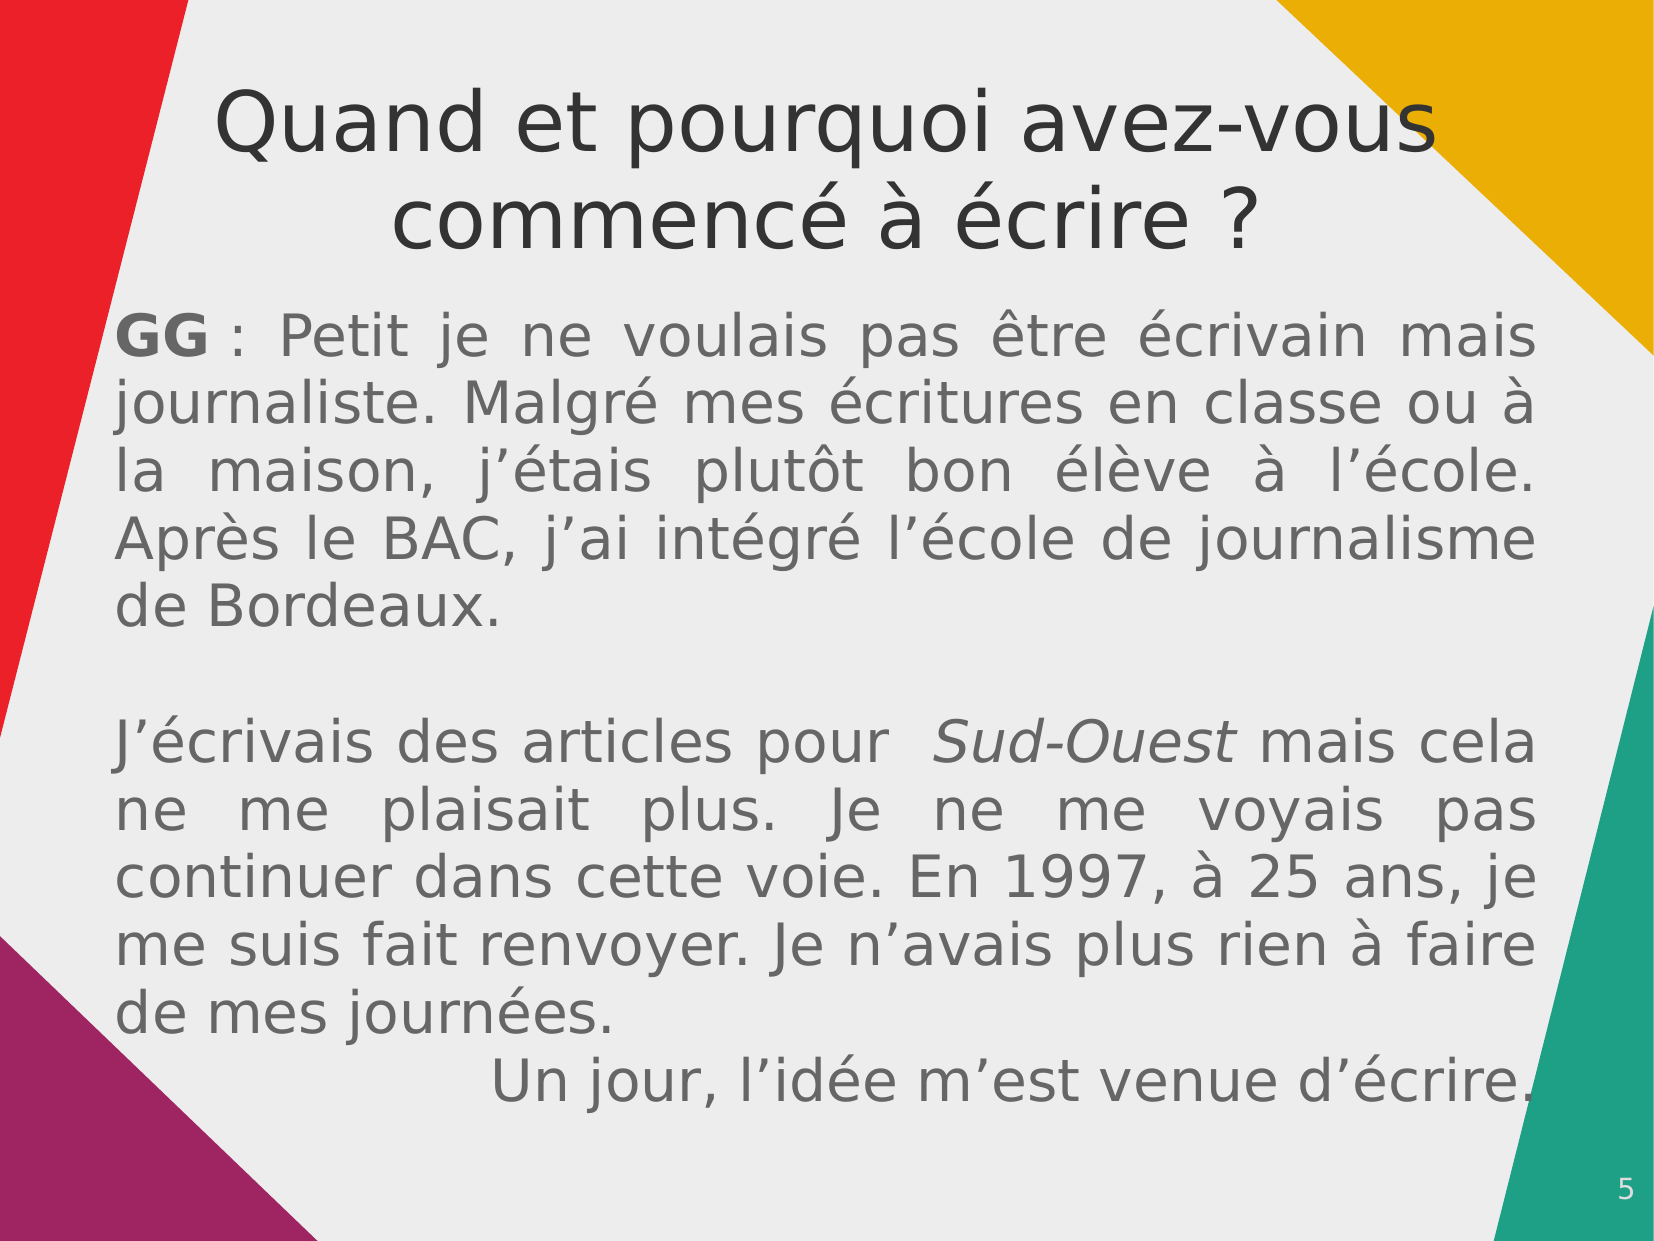

# Quand et pourquoi avez-vous commencé à écrire ?
GG : Petit je ne voulais pas être écrivain mais journaliste. Malgré mes écritures en classe ou à la maison, j’étais plutôt bon élève à l’école. Après le BAC, j’ai intégré l’école de journalisme de Bordeaux.
J’écrivais des articles pour Sud-Ouest mais cela ne me plaisait plus. Je ne me voyais pas continuer dans cette voie. En 1997, à 25 ans, je me suis fait renvoyer. Je n’avais plus rien à faire de mes journées.
Un jour, l’idée m’est venue d’écrire.
5